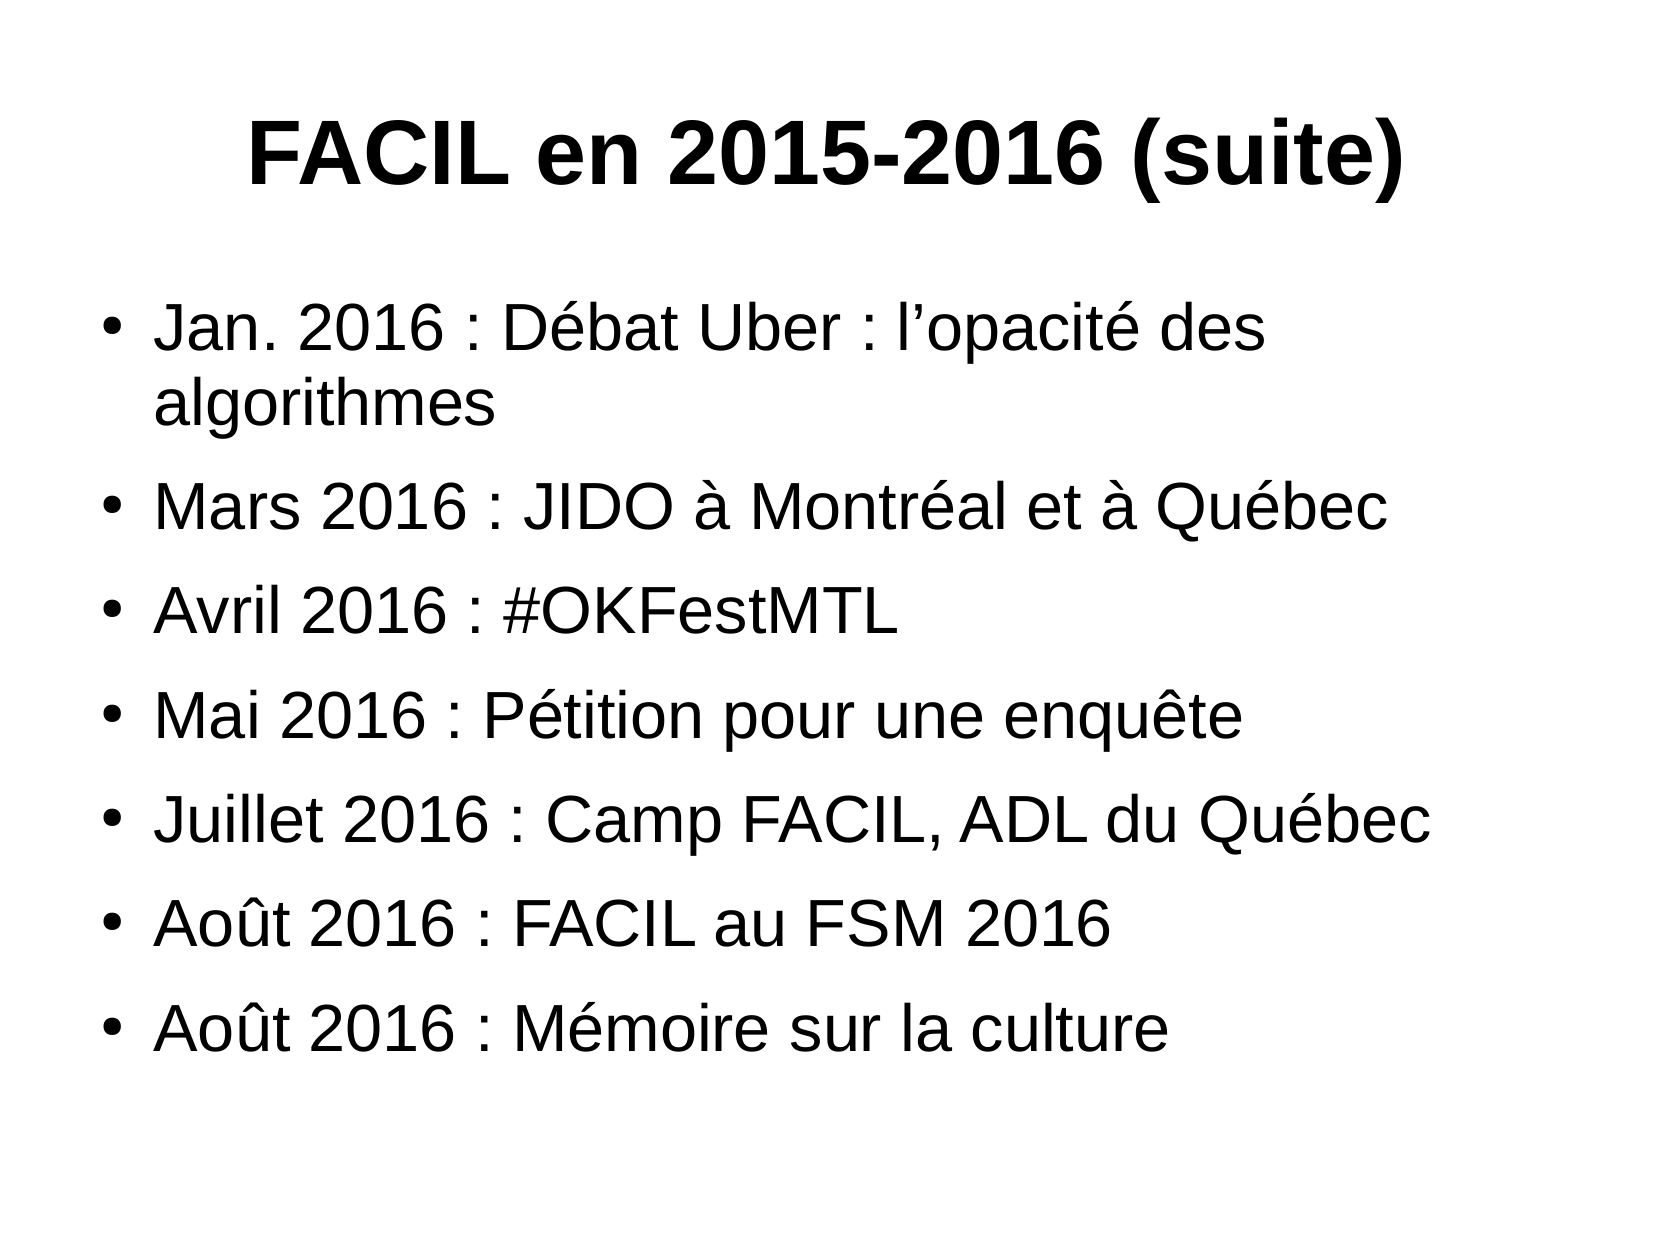

# FACIL en 2015-2016 (suite)
Jan. 2016 : Débat Uber : l’opacité des algorithmes
Mars 2016 : JIDO à Montréal et à Québec
Avril 2016 : #OKFestMTL
Mai 2016 : Pétition pour une enquête
Juillet 2016 : Camp FACIL, ADL du Québec
Août 2016 : FACIL au FSM 2016
Août 2016 : Mémoire sur la culture